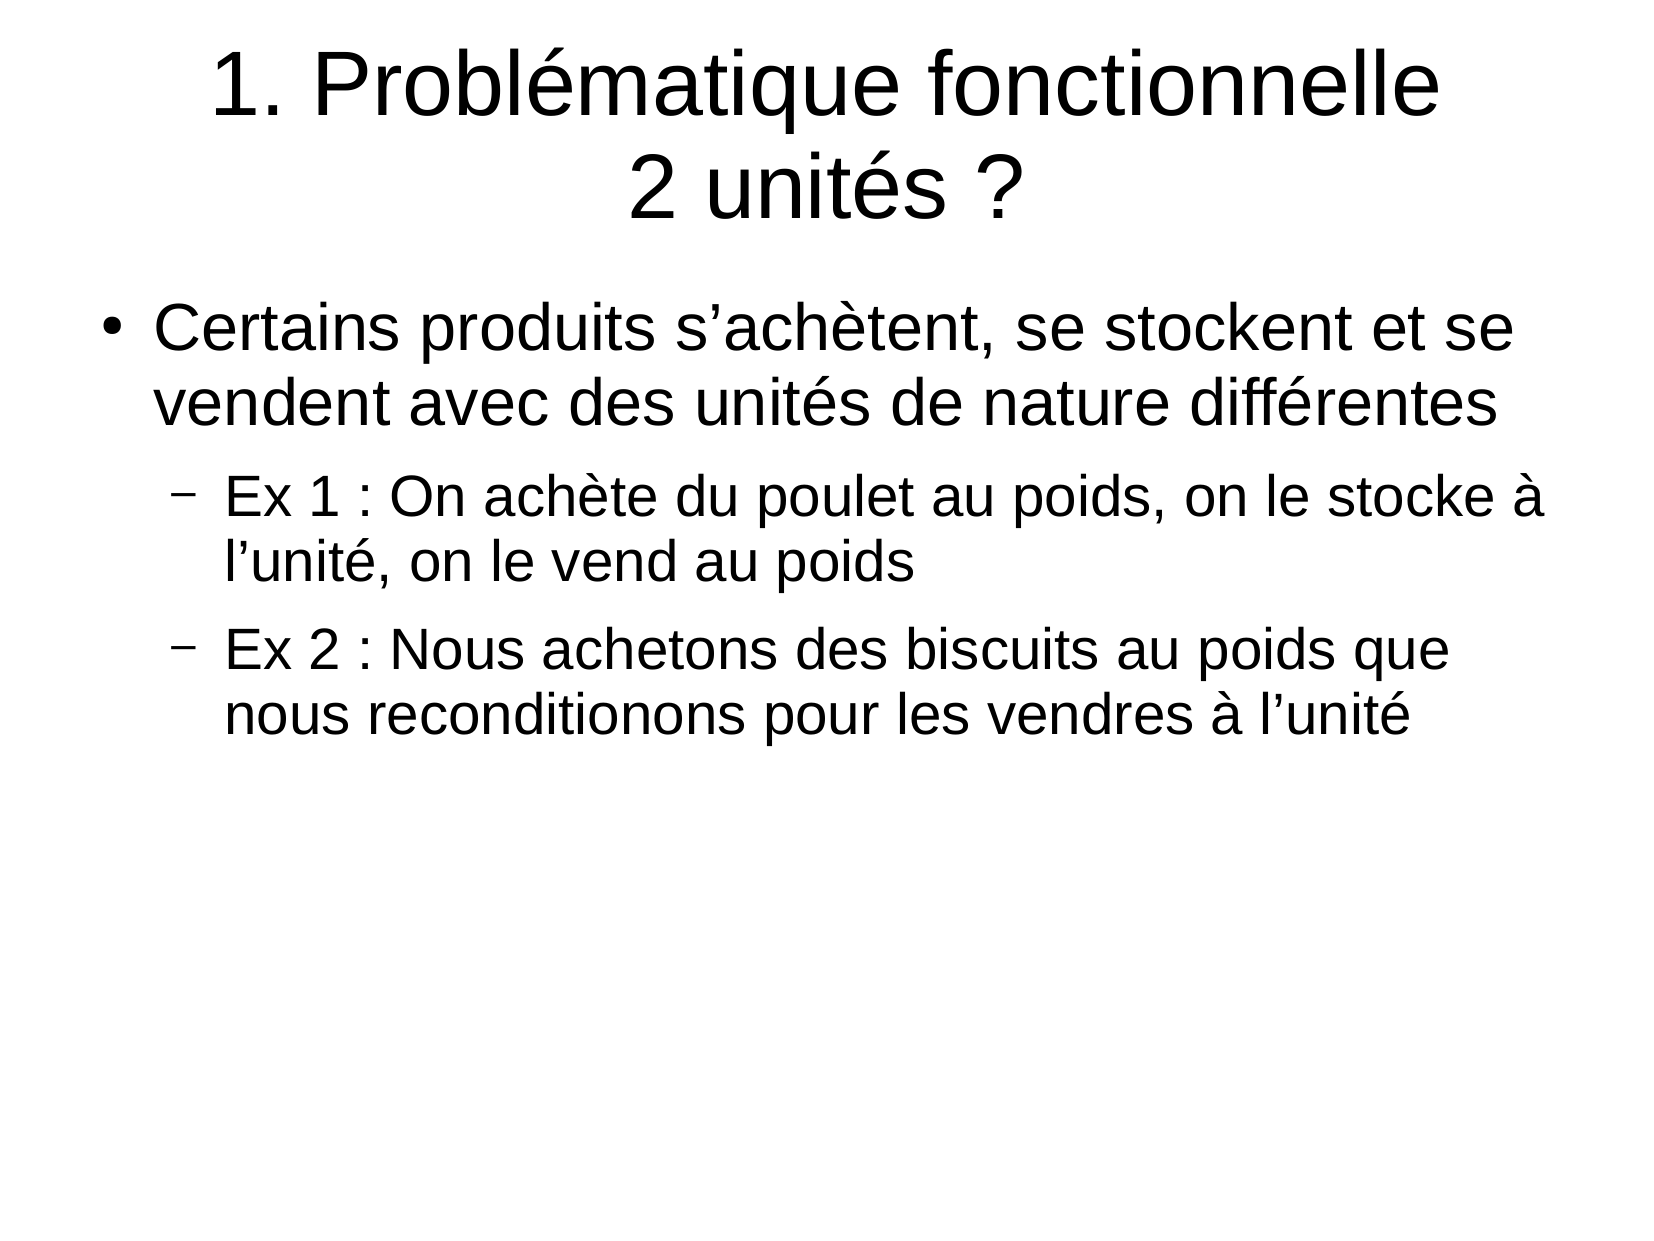

# 1. Problématique fonctionnelle 2 unités ?
Certains produits s’achètent, se stockent et se vendent avec des unités de nature différentes
Ex 1 : On achète du poulet au poids, on le stocke à l’unité, on le vend au poids
Ex 2 : Nous achetons des biscuits au poids que nous reconditionons pour les vendres à l’unité